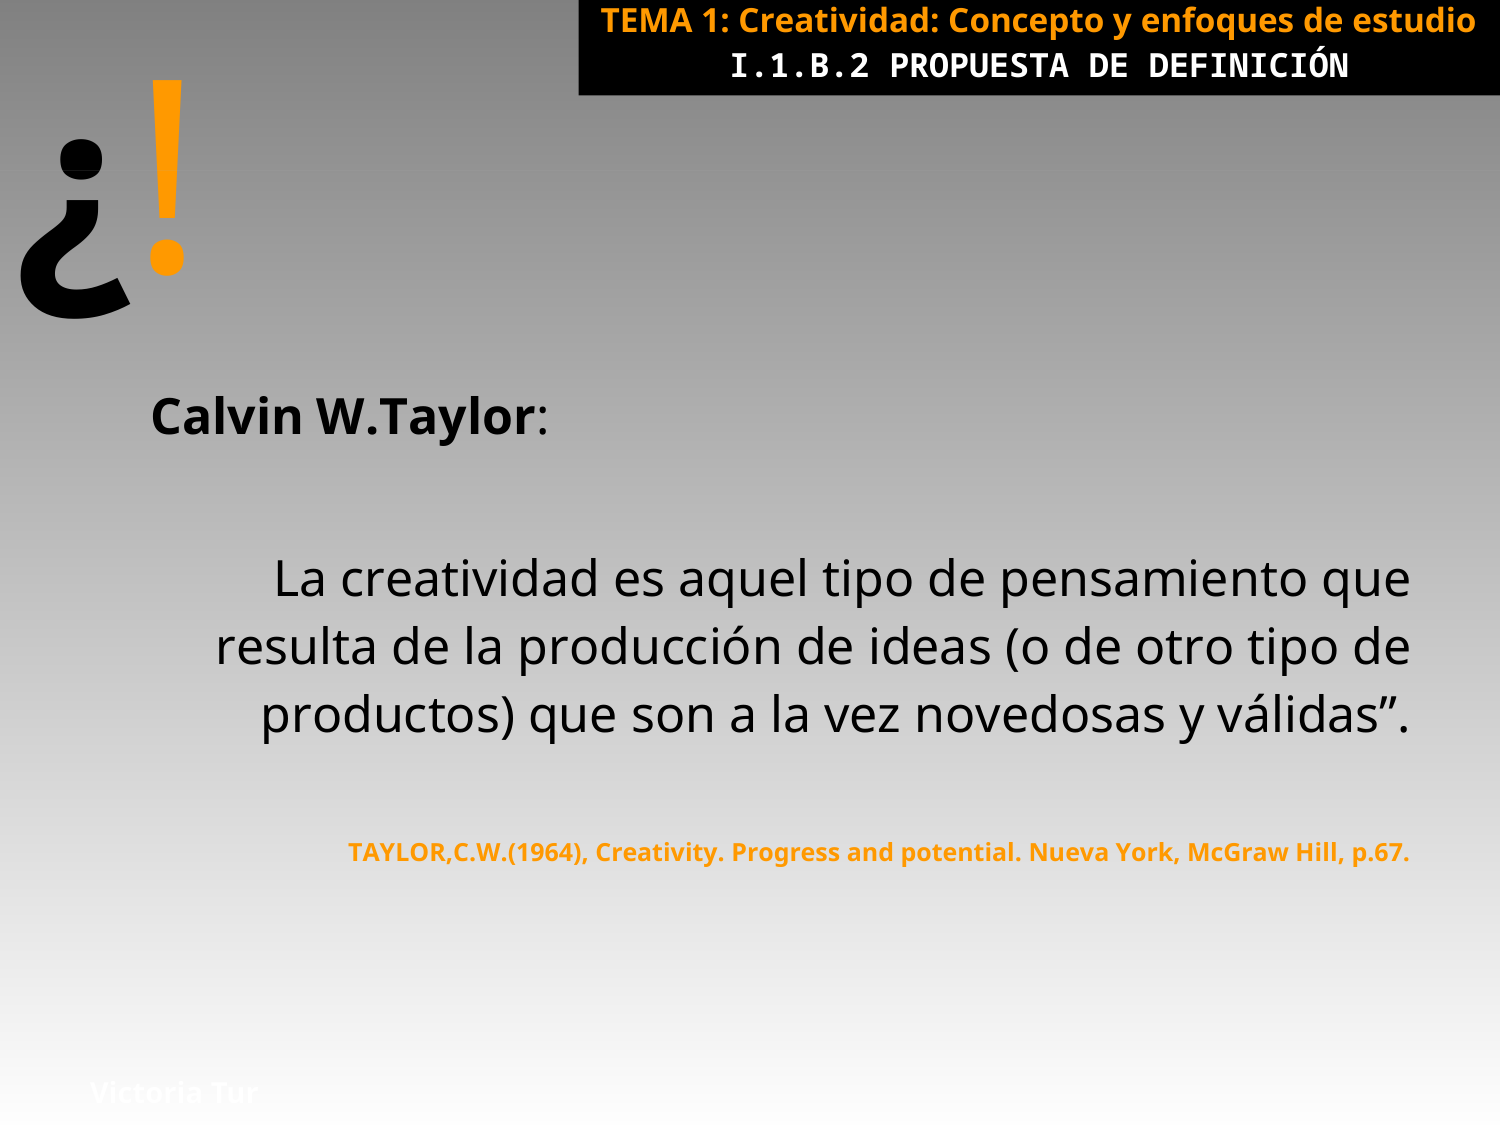

TEMA 1: Creatividad: Concepto y enfoques de estudio
I.1.B.2 PROPUESTA DE DEFINICIÓN
Calvin W.Taylor:
La creatividad es aquel tipo de pensamiento que resulta de la producción de ideas (o de otro tipo de productos) que son a la vez novedosas y válidas”.
TAYLOR,C.W.(1964), Creativity. Progress and potential. Nueva York, McGraw Hill, p.67.